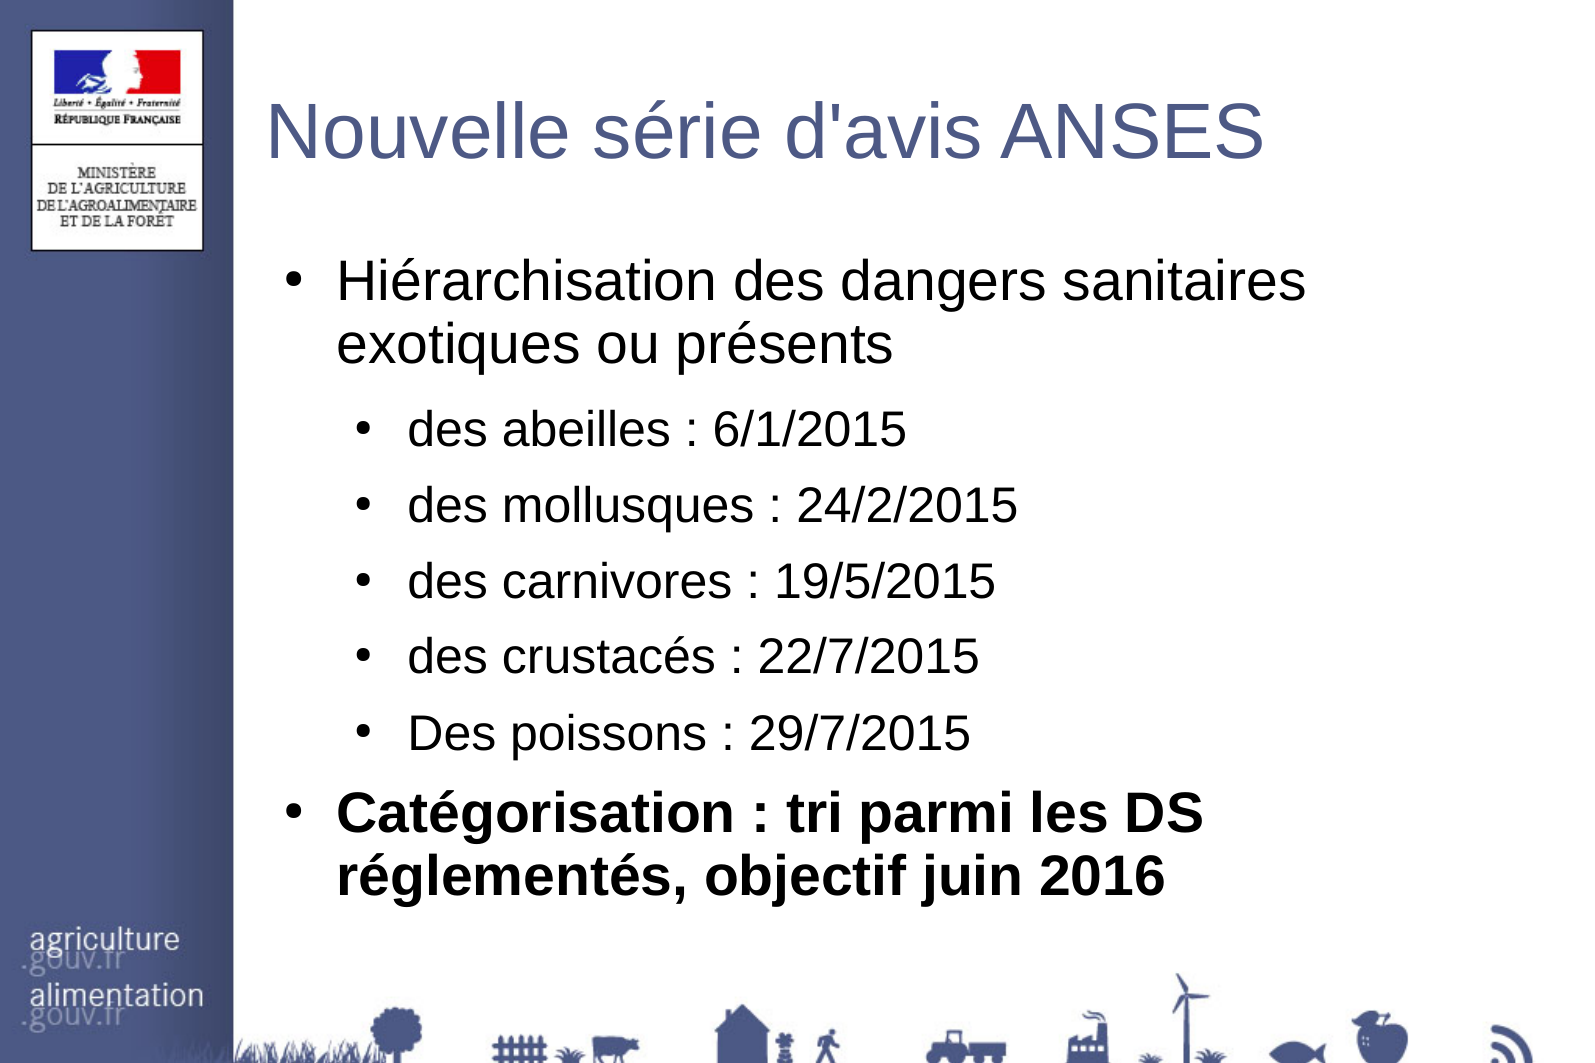

# Nouvelle série d'avis ANSES
Hiérarchisation des dangers sanitaires exotiques ou présents
des abeilles : 6/1/2015
des mollusques : 24/2/2015
des carnivores : 19/5/2015
des crustacés : 22/7/2015
Des poissons : 29/7/2015
Catégorisation : tri parmi les DS réglementés, objectif juin 2016